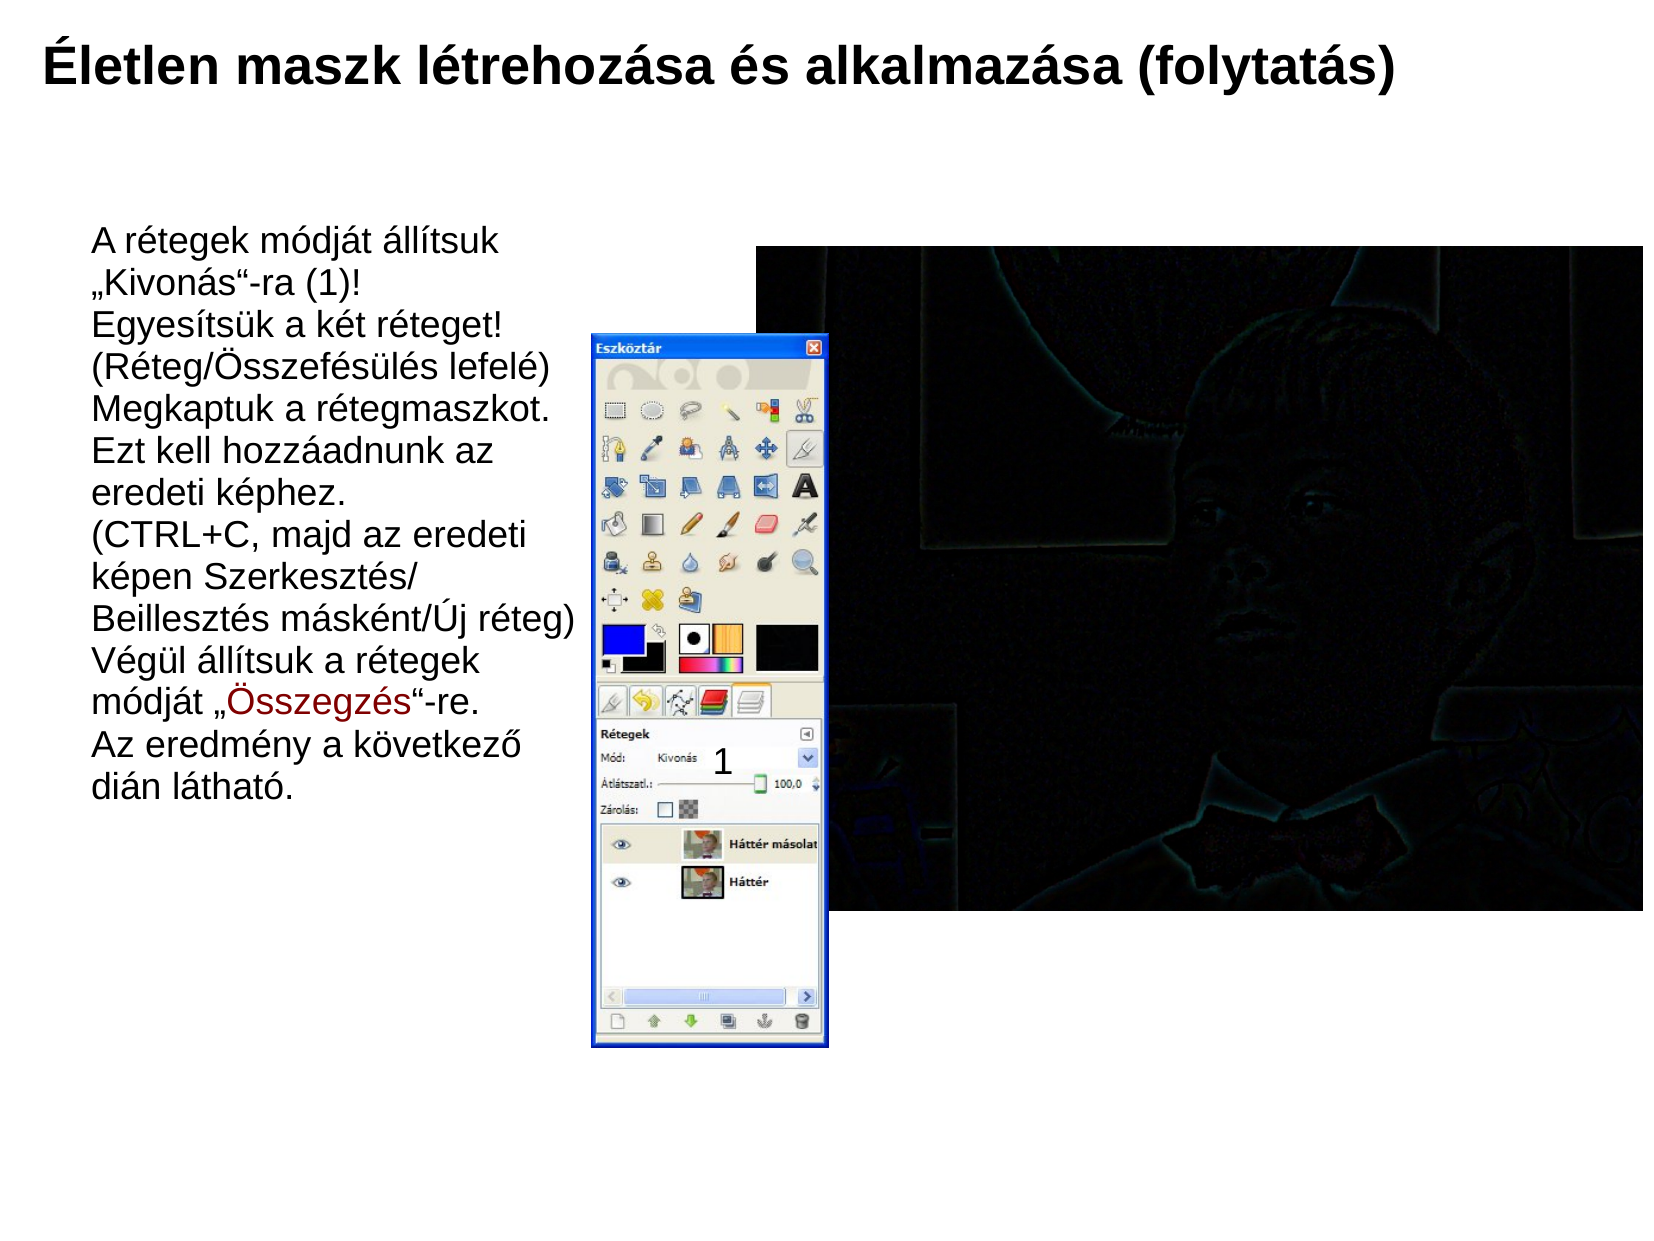

Életlen maszk létrehozása és alkalmazása (folytatás)
A rétegek módját állítsuk
„Kivonás“-ra (1)!
Egyesítsük a két réteget!
(Réteg/Összefésülés lefelé)
Megkaptuk a rétegmaszkot.
Ezt kell hozzáadnunk az
eredeti képhez.
(CTRL+C, majd az eredeti
képen Szerkesztés/
Beillesztés másként/Új réteg)
Végül állítsuk a rétegek
módját „Összegzés“-re.
Az eredmény a következő
dián látható.
1